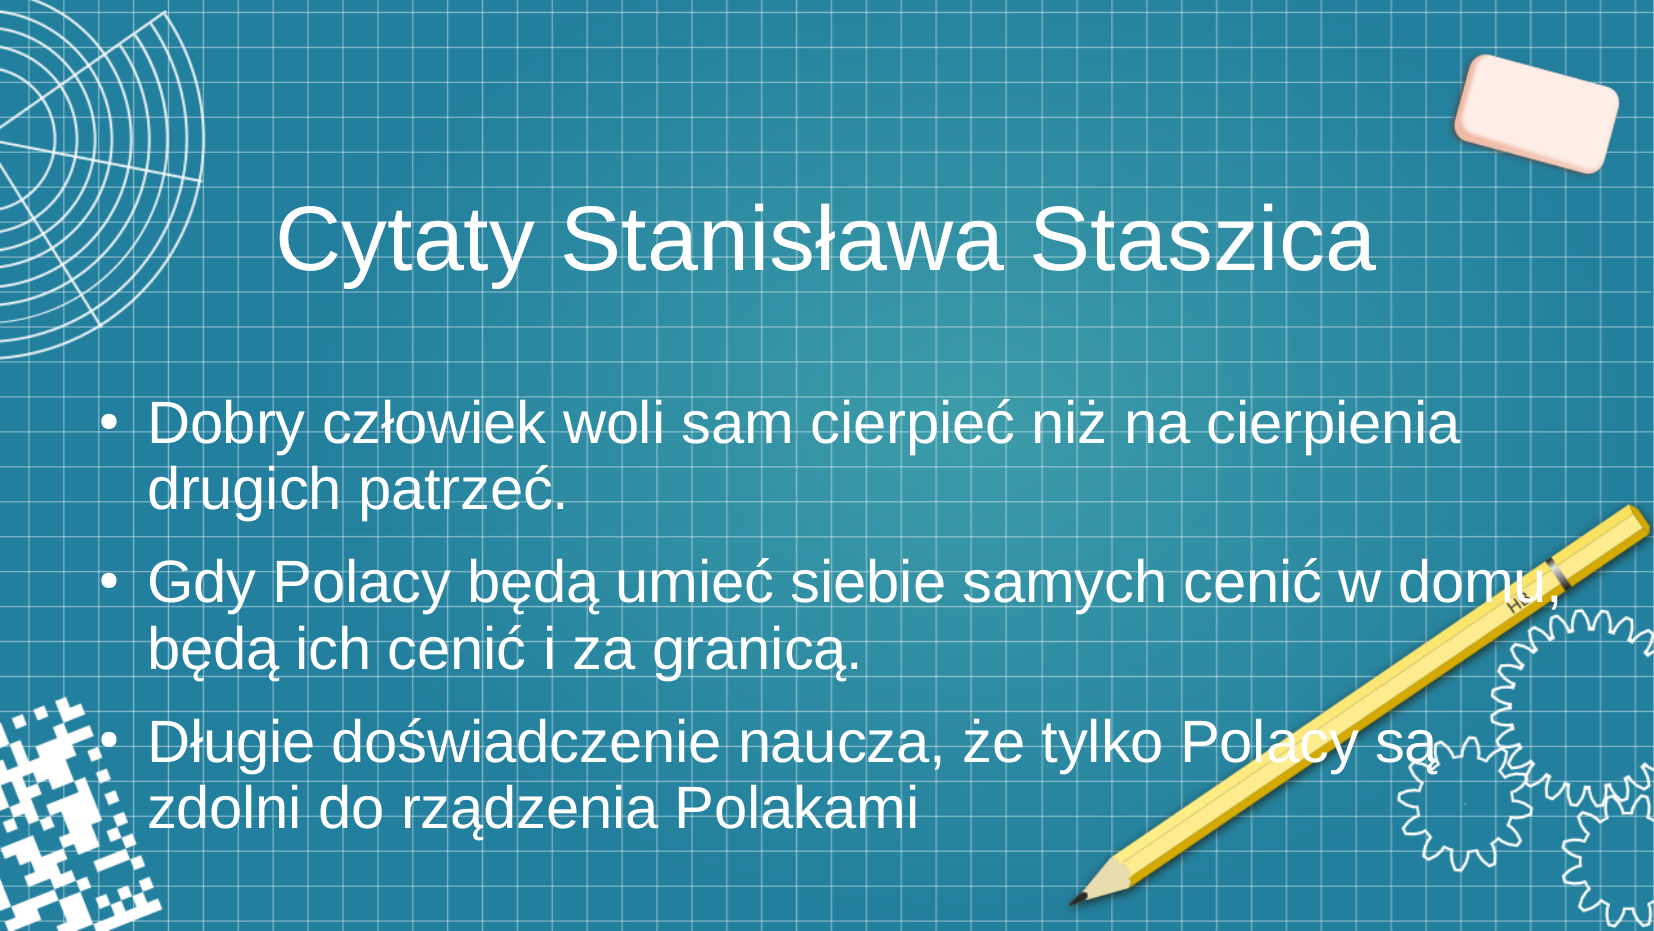

# Cytaty Stanisława Staszica
Dobry człowiek woli sam cierpieć niż na cierpienia drugich patrzeć.
Gdy Polacy będą umieć siebie samych cenić w domu, będą ich cenić i za granicą.
Długie doświadczenie naucza, że tylko Polacy są zdolni do rządzenia Polakami